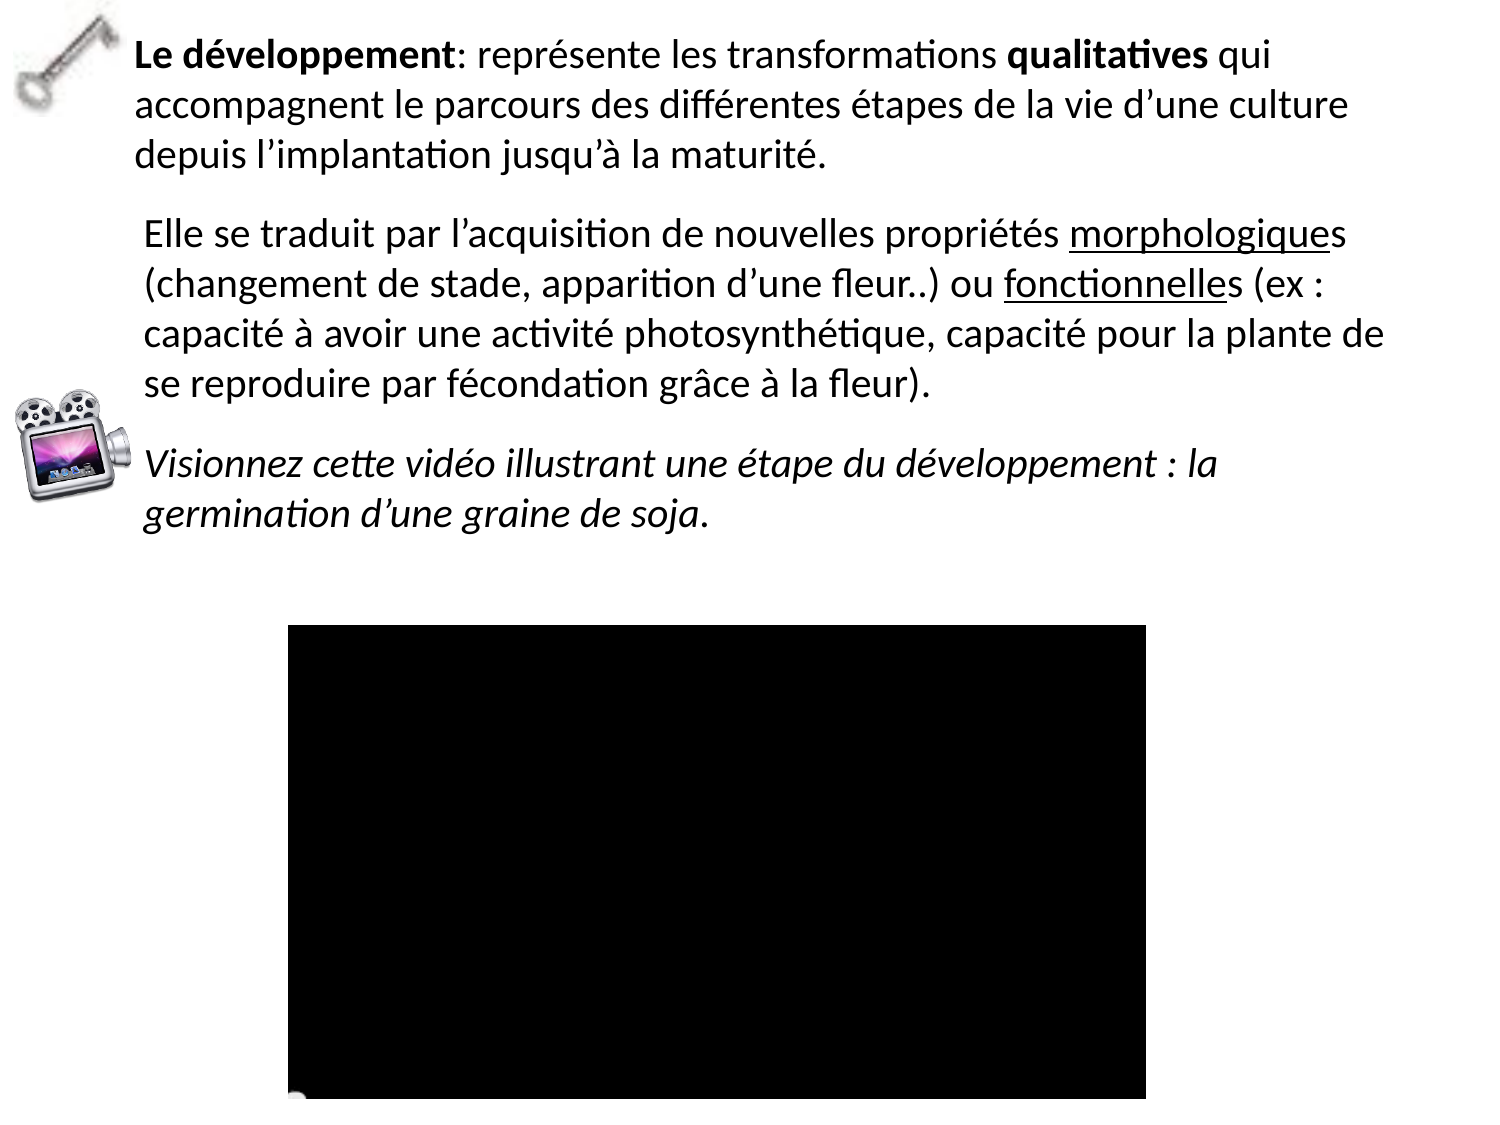

# Le développement: représente les transformations qualitatives qui accompagnent le parcours des différentes étapes de la vie d’une culture depuis l’implantation jusqu’à la maturité.
Elle se traduit par l’acquisition de nouvelles propriétés morphologiques (changement de stade, apparition d’une fleur..) ou fonctionnelles (ex : capacité à avoir une activité photosynthétique, capacité pour la plante de se reproduire par fécondation grâce à la fleur).
Visionnez cette vidéo illustrant une étape du développement : la germination d’une graine de soja.